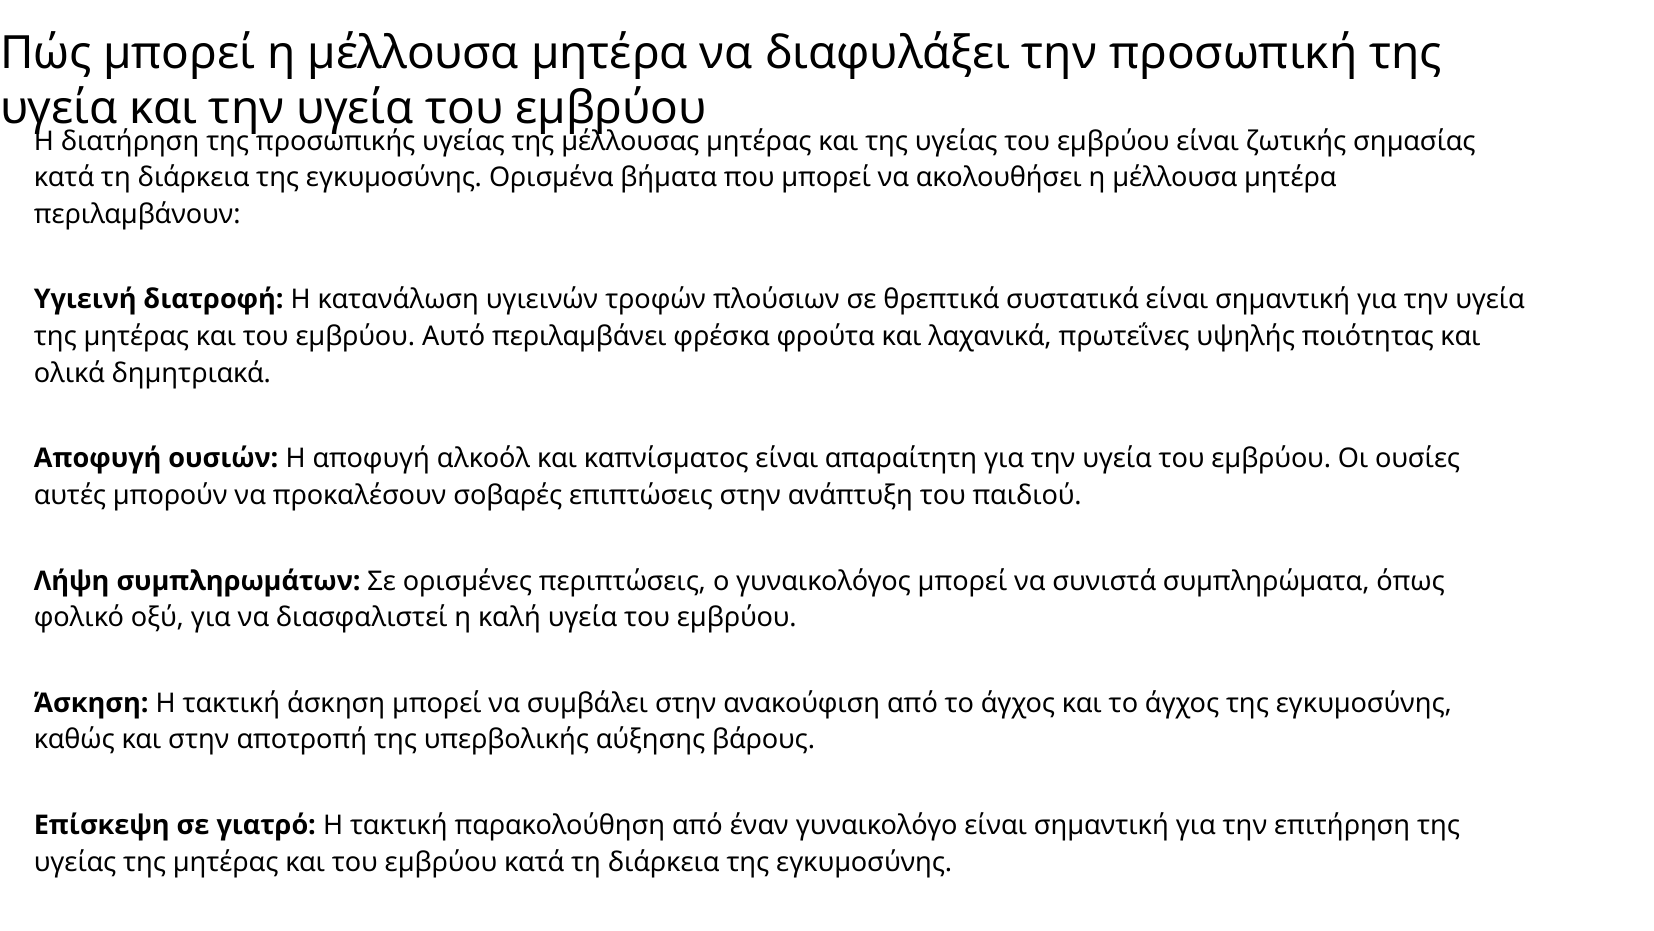

# Πώς μπορεί η μέλλουσα μητέρα να διαφυλάξει την προσωπική της υγεία και την υγεία του εμβρύου
Η διατήρηση της προσωπικής υγείας της μέλλουσας μητέρας και της υγείας του εμβρύου είναι ζωτικής σημασίας κατά τη διάρκεια της εγκυμοσύνης. Ορισμένα βήματα που μπορεί να ακολουθήσει η μέλλουσα μητέρα περιλαμβάνουν:
Υγιεινή διατροφή: Η κατανάλωση υγιεινών τροφών πλούσιων σε θρεπτικά συστατικά είναι σημαντική για την υγεία της μητέρας και του εμβρύου. Αυτό περιλαμβάνει φρέσκα φρούτα και λαχανικά, πρωτεΐνες υψηλής ποιότητας και ολικά δημητριακά.
Αποφυγή ουσιών: Η αποφυγή αλκοόλ και καπνίσματος είναι απαραίτητη για την υγεία του εμβρύου. Οι ουσίες αυτές μπορούν να προκαλέσουν σοβαρές επιπτώσεις στην ανάπτυξη του παιδιού.
Λήψη συμπληρωμάτων: Σε ορισμένες περιπτώσεις, ο γυναικολόγος μπορεί να συνιστά συμπληρώματα, όπως φολικό οξύ, για να διασφαλιστεί η καλή υγεία του εμβρύου.
Άσκηση: Η τακτική άσκηση μπορεί να συμβάλει στην ανακούφιση από το άγχος και το άγχος της εγκυμοσύνης, καθώς και στην αποτροπή της υπερβολικής αύξησης βάρους.
Επίσκεψη σε γιατρό: Η τακτική παρακολούθηση από έναν γυναικολόγο είναι σημαντική για την επιτήρηση της υγείας της μητέρας και του εμβρύου κατά τη διάρκεια της εγκυμοσύνης.